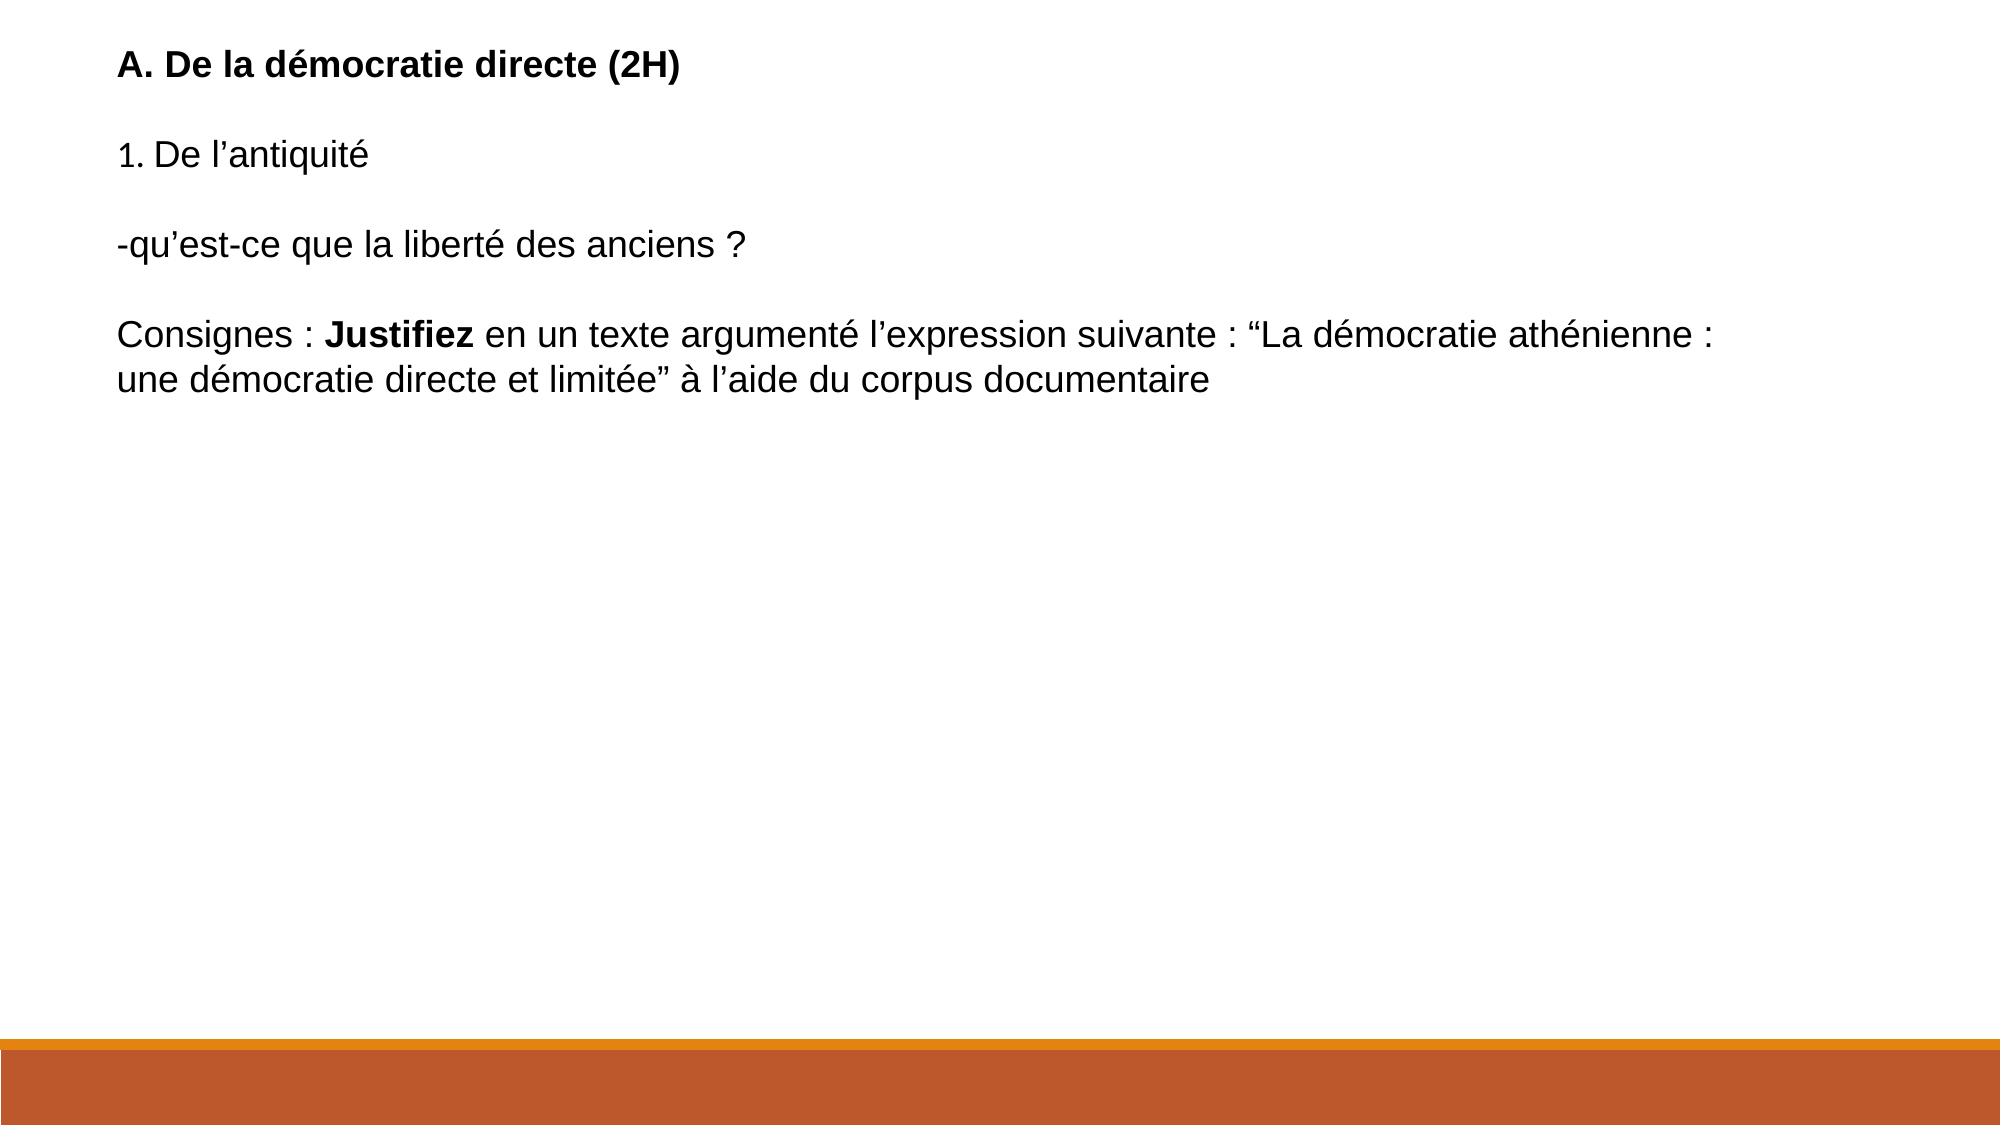

A. De la démocratie directe (2H)
 De l’antiquité
-qu’est-ce que la liberté des anciens ?
Consignes : Justifiez en un texte argumenté l’expression suivante : “La démocratie athénienne : une démocratie directe et limitée” à l’aide du corpus documentaire